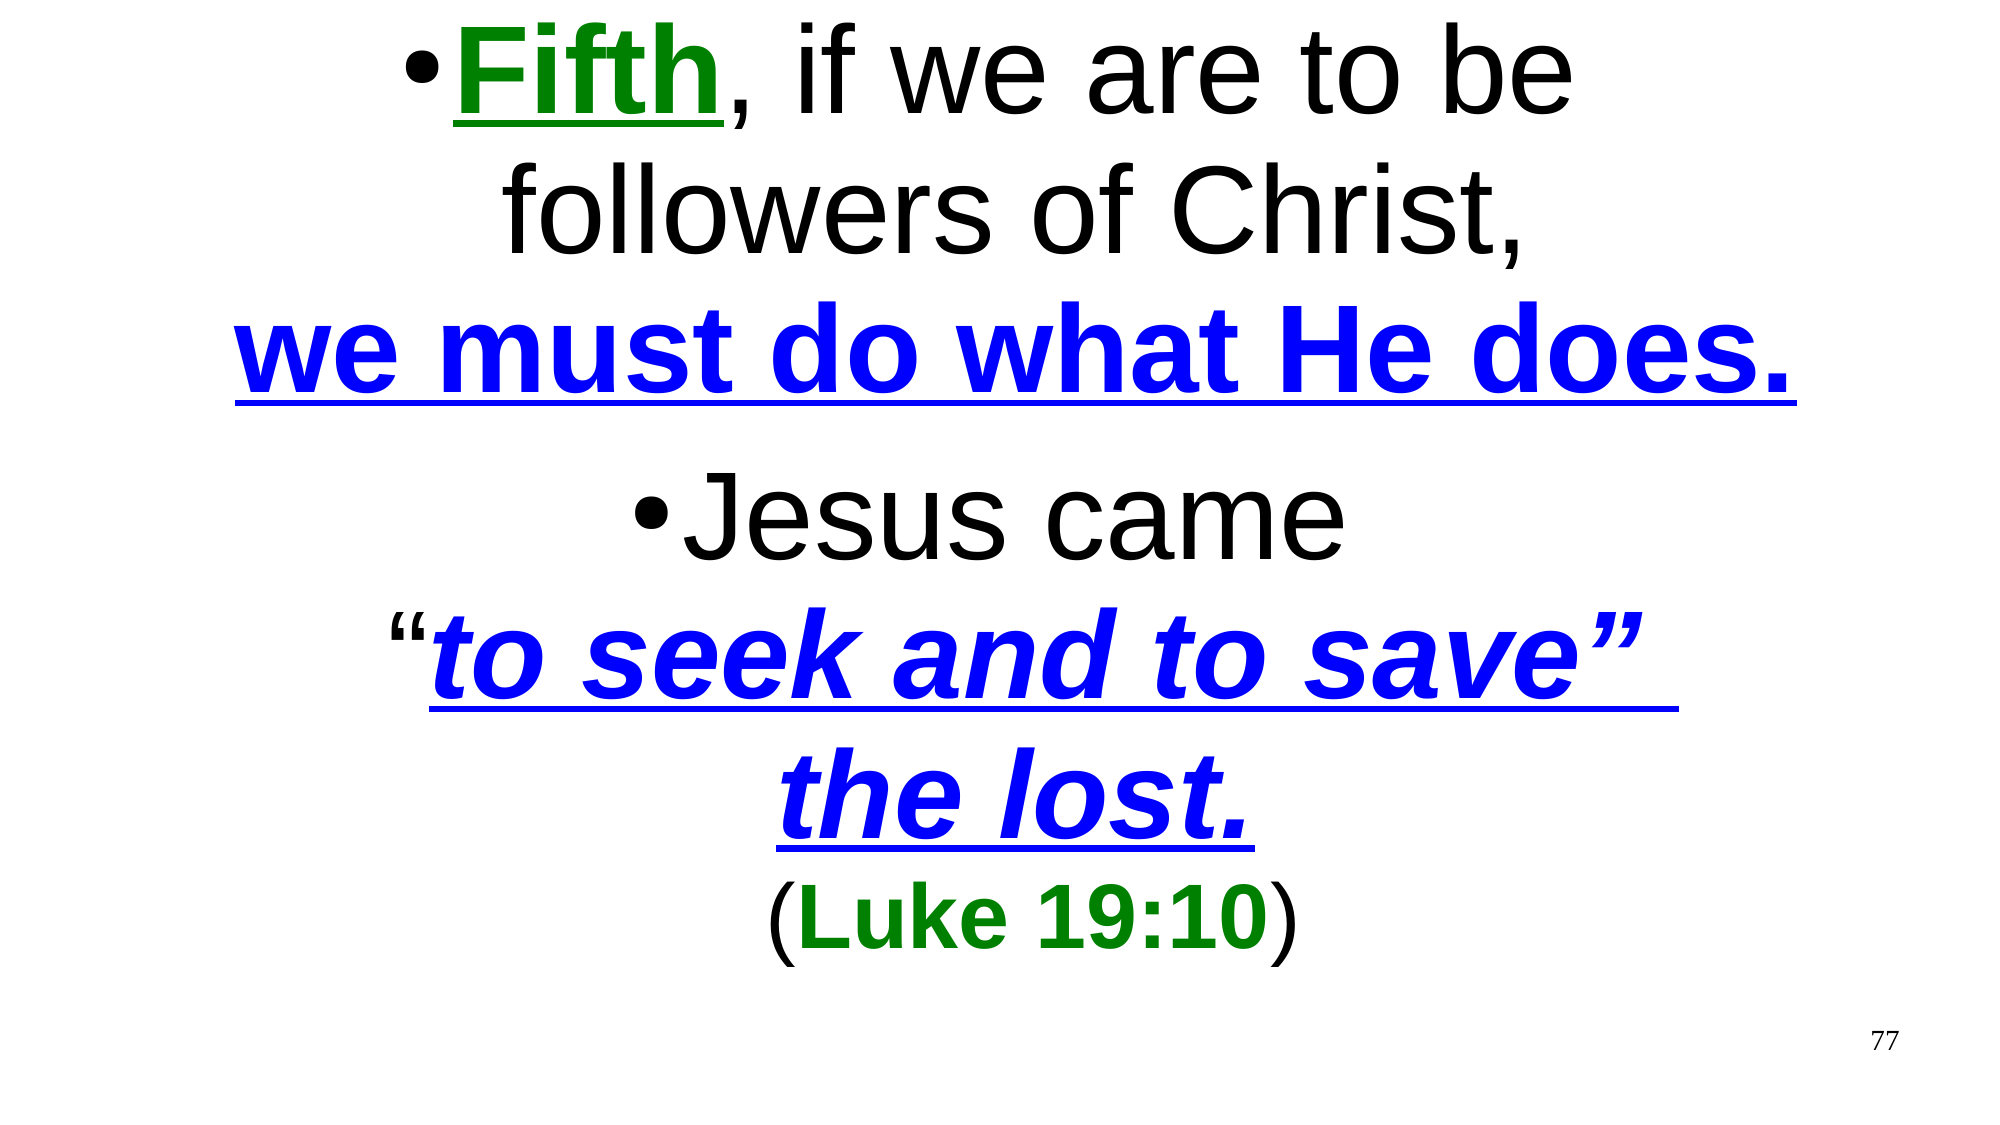

# Fifth, if we are to be followers of Christ, we must do what He does.
Jesus came
“to seek and to save”
the lost.
(Luke 19:10)
77